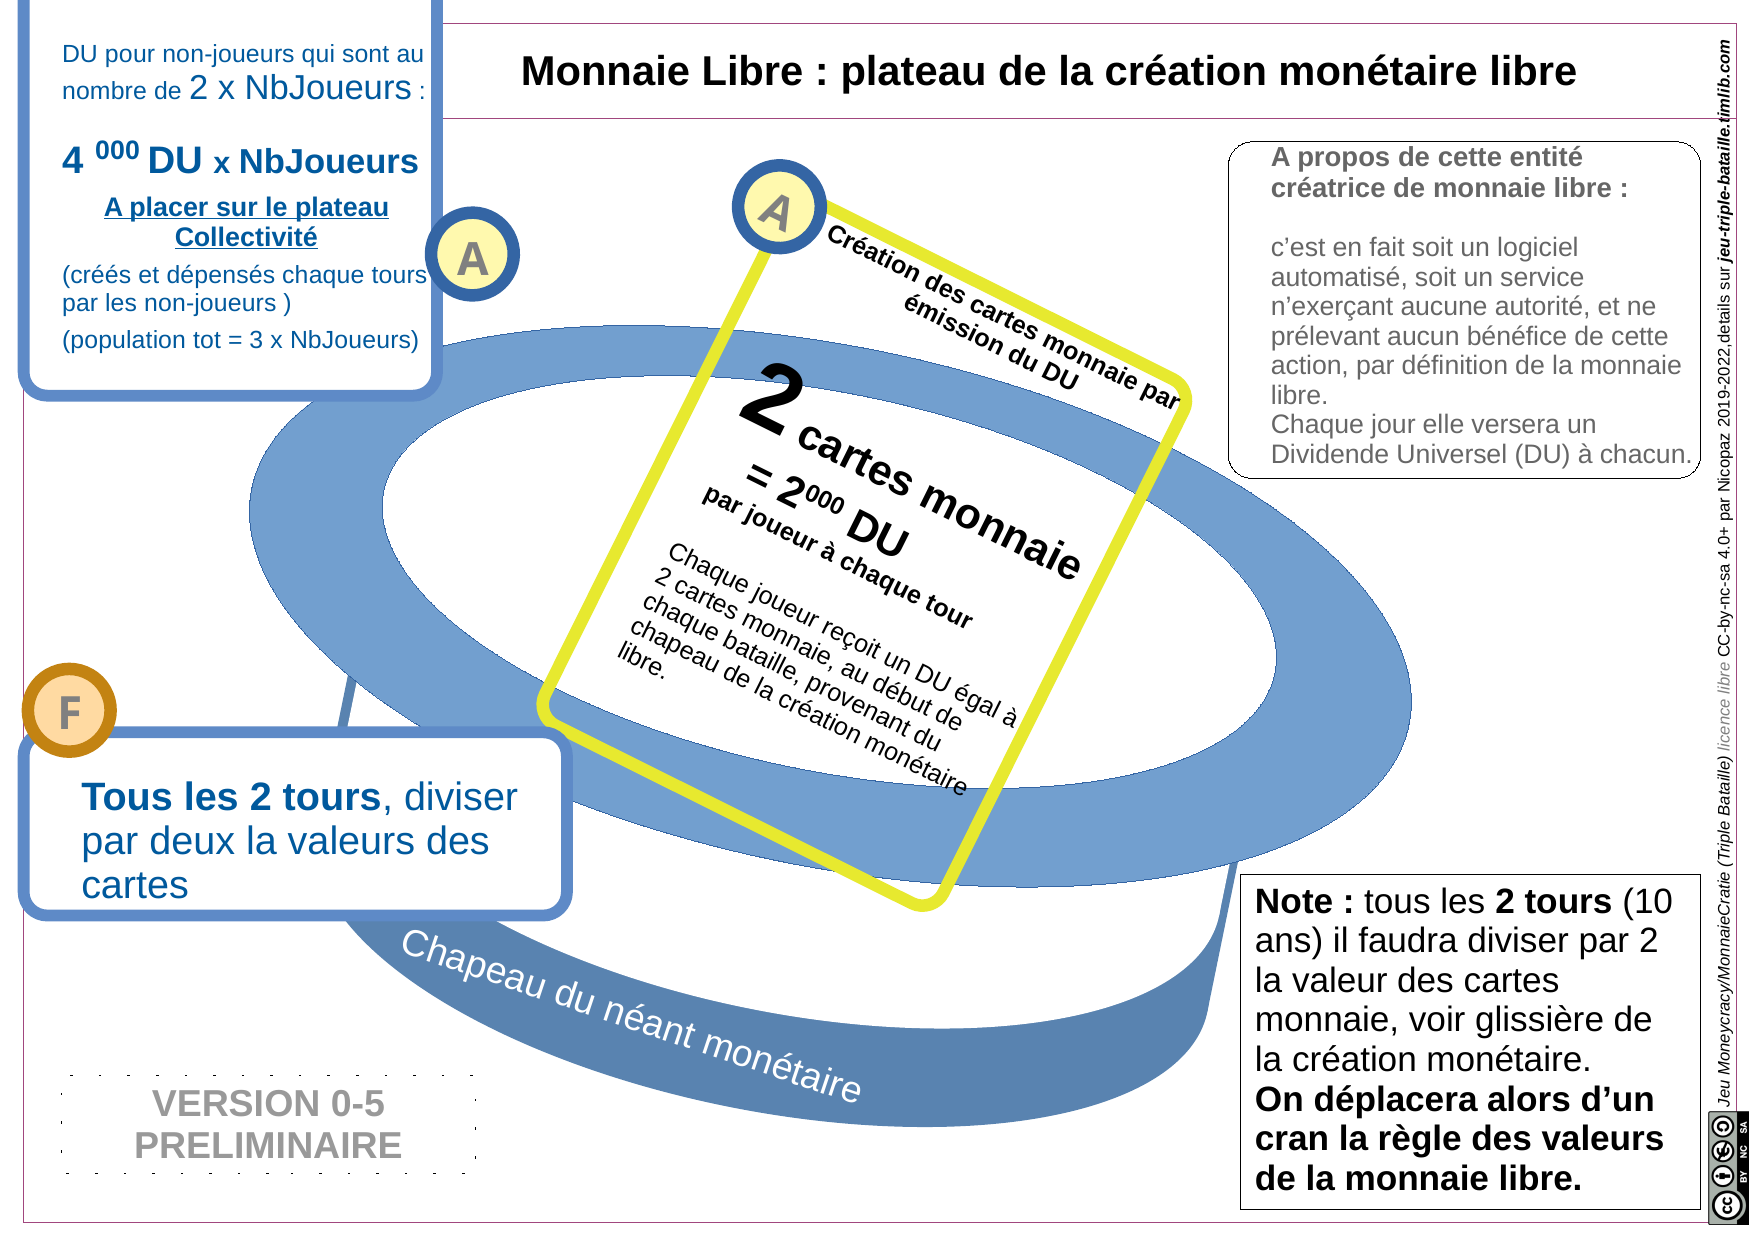

DU pour non-joueurs qui sont au nombre de 2 x NbJoueurs :
4 000 DU x NbJoueurs
A placer sur le plateau Collectivité
(créés et dépensés chaque tours par les non-joueurs )
(population tot = 3 x NbJoueurs)
# Monnaie Libre : plateau de la création monétaire libre
A propos de cette entité créatrice de monnaie libre :
c’est en fait soit un logiciel automatisé, soit un service n’exerçant aucune autorité, et ne prélevant aucun bénéfice de cette action, par définition de la monnaie libre.
Chaque jour elle versera un Dividende Universel (DU) à chacun.
A
A
Création des cartes monnaie par émission du DU
2 cartes monnaie
 = 2000 DU
 par joueur à chaque tour
Chaque joueur reçoit un DU égal à 2 cartes monnaie, au début de chaque bataille, provenant du chapeau de la création monétaire libre.
DU à distribuer pour personnages non-joueurs
il y a 2 x NbPers(joueurs) de personnages Non-Joueurs.
DU à distribuer pour la consommation du tour 
= 2c monnaies x 2 x Nb-Joueurs
= 4 x Nb-Joueurs cartes monnaie
F
Tous les 2 tours, diviser par deux la valeurs des cartes
Note : tous les 2 tours (10 ans) il faudra diviser par 2 la valeur des cartes monnaie, voir glissière de la création monétaire.
On déplacera alors d’un cran la règle des valeurs de la monnaie libre.
Note 2 : cette pile de cartes monnaie est aussi le tas de la pioche, utilisé pour défausser et remplacer les cartes des batailles dont on aura vu la valeur.
Chapeau du néant monétaire
VERSION 0-5 PRELIMINAIRE